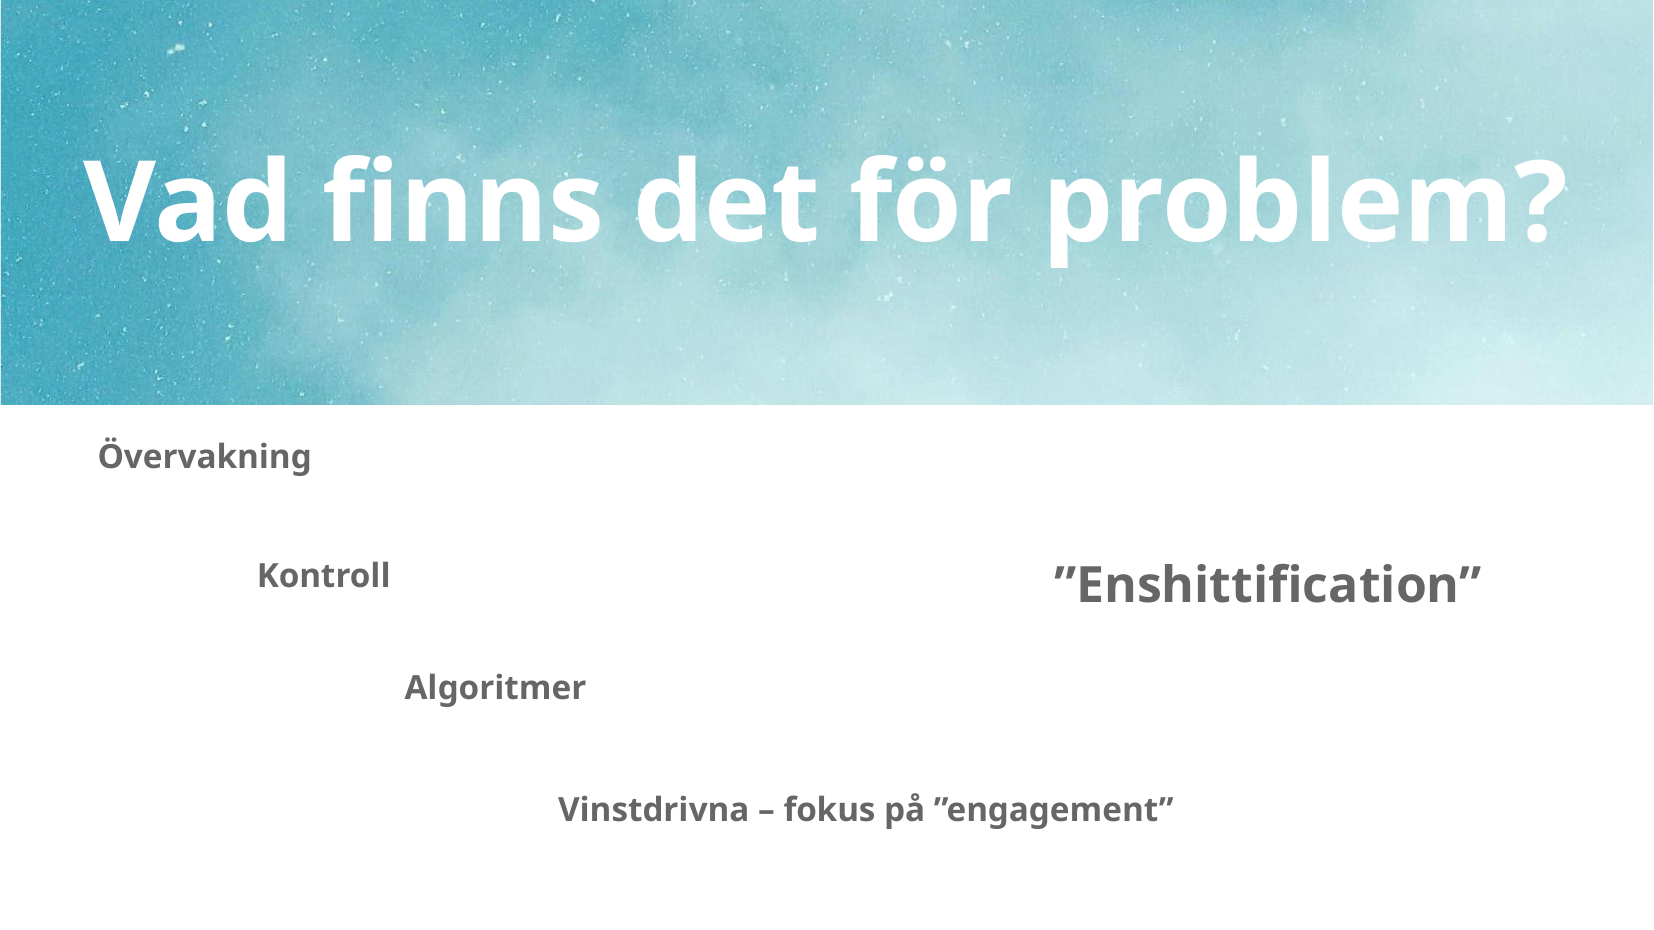

# Vad finns det för problem?
Övervakning
”Enshittification”
Kontroll
Algoritmer
Vinstdrivna – fokus på ”engagement”